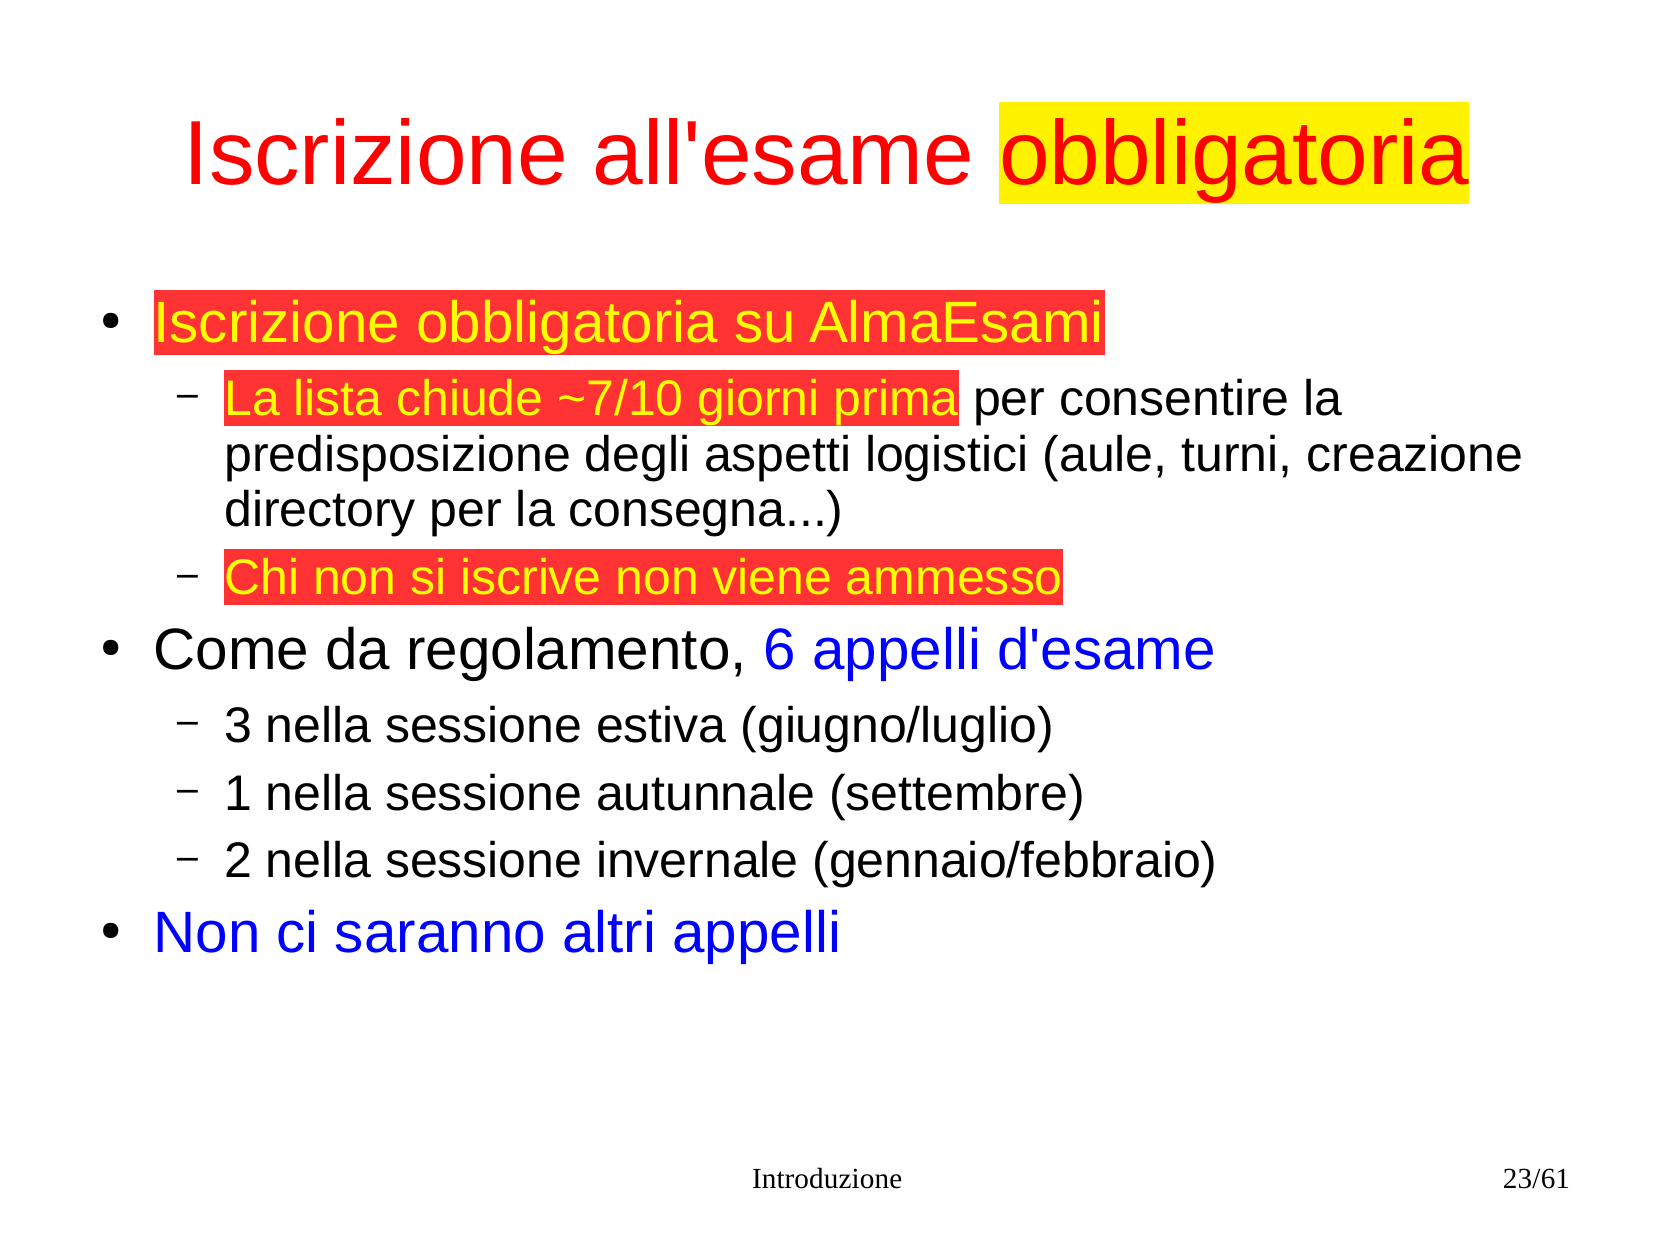

# Iscrizione all'esame obbligatoria
Iscrizione obbligatoria su AlmaEsami
La lista chiude ~7/10 giorni prima per consentire la predisposizione degli aspetti logistici (aule, turni, creazione directory per la consegna...)
Chi non si iscrive non viene ammesso
Come da regolamento, 6 appelli d'esame
3 nella sessione estiva (giugno/luglio)
1 nella sessione autunnale (settembre)
2 nella sessione invernale (gennaio/febbraio)
Non ci saranno altri appelli
Introduzione
23